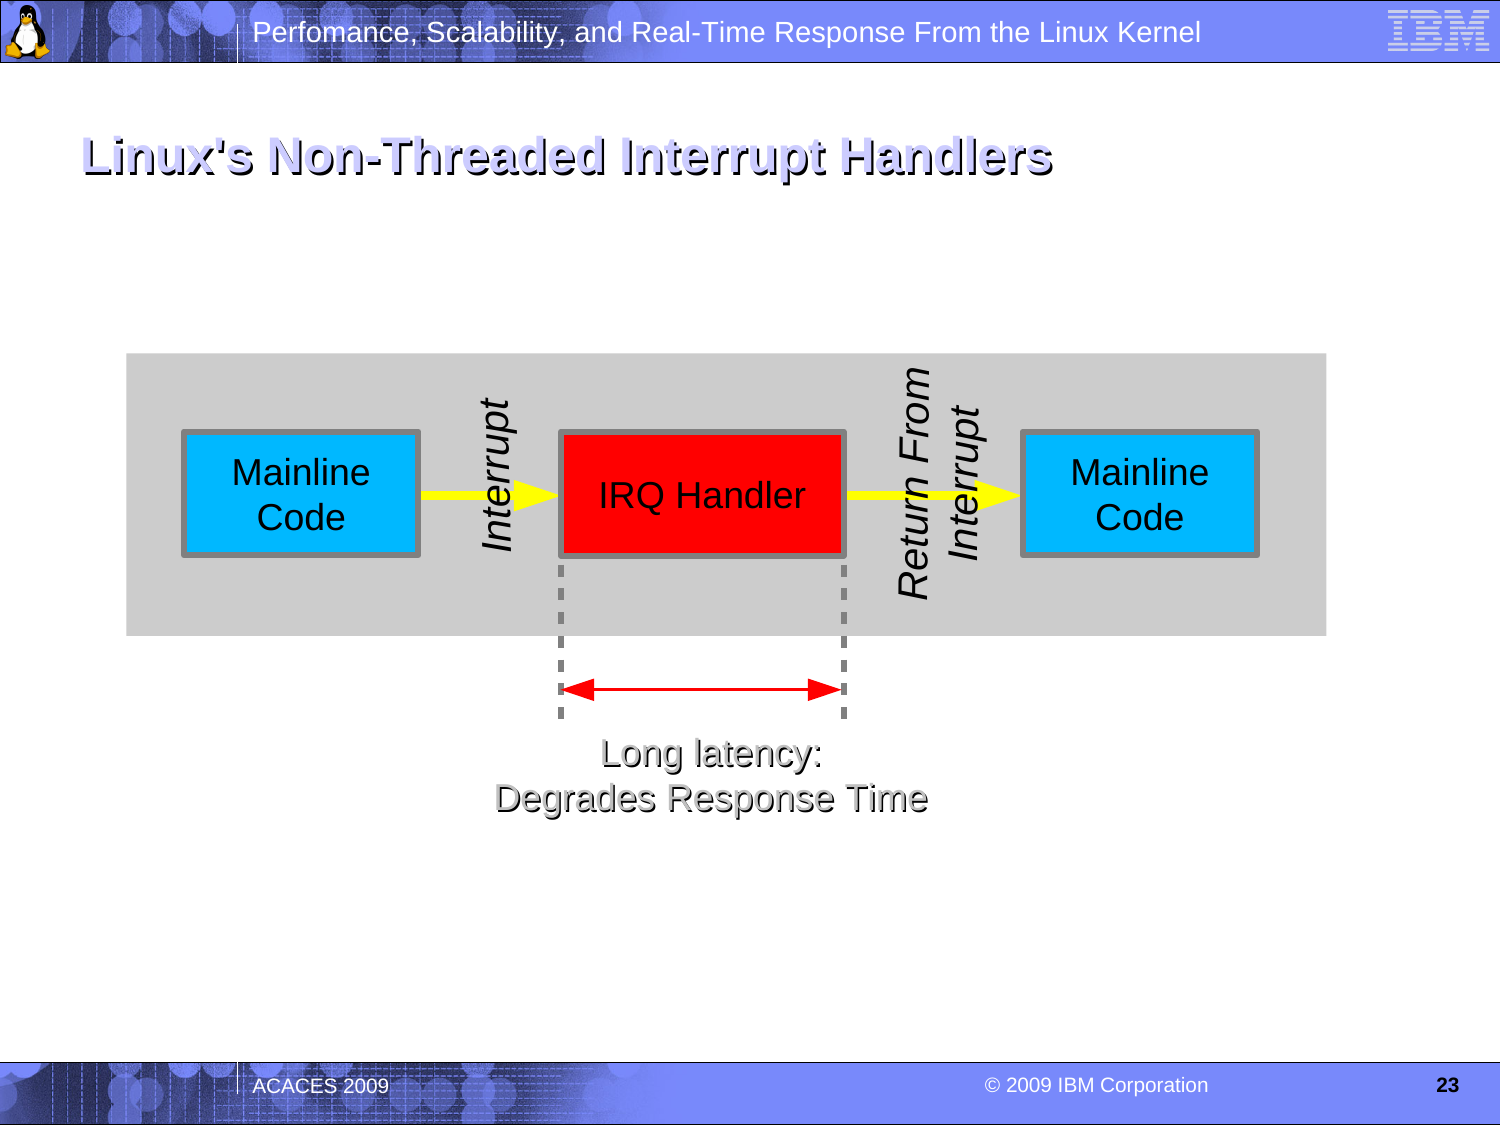

# Linux's Non-Threaded Interrupt Handlers
Return From
Interrupt
Mainline
Code
IRQ Handler
Mainline
Code
Interrupt
Long latency:
Degrades Response Time
23